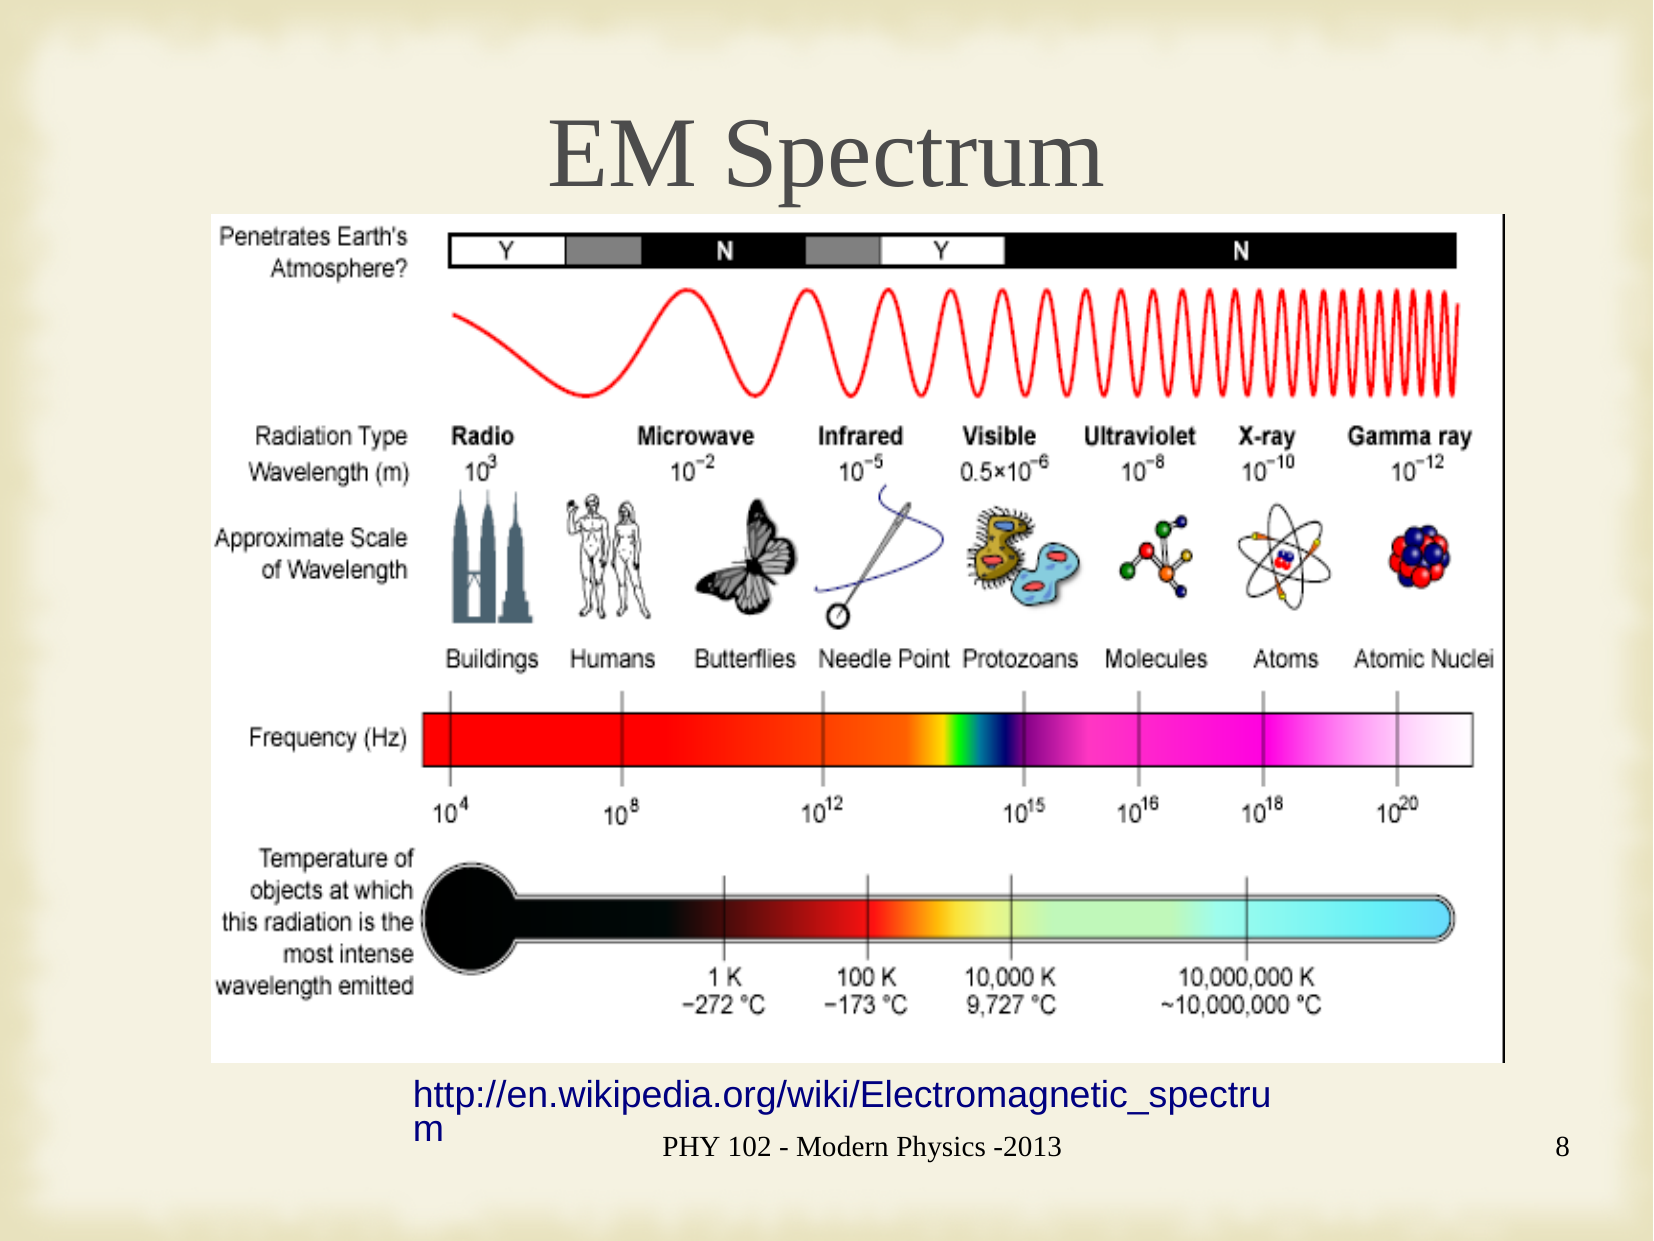

# EM Spectrum
http://en.wikipedia.org/wiki/Electromagnetic_spectrum
PHY 102 - Modern Physics -2013
8